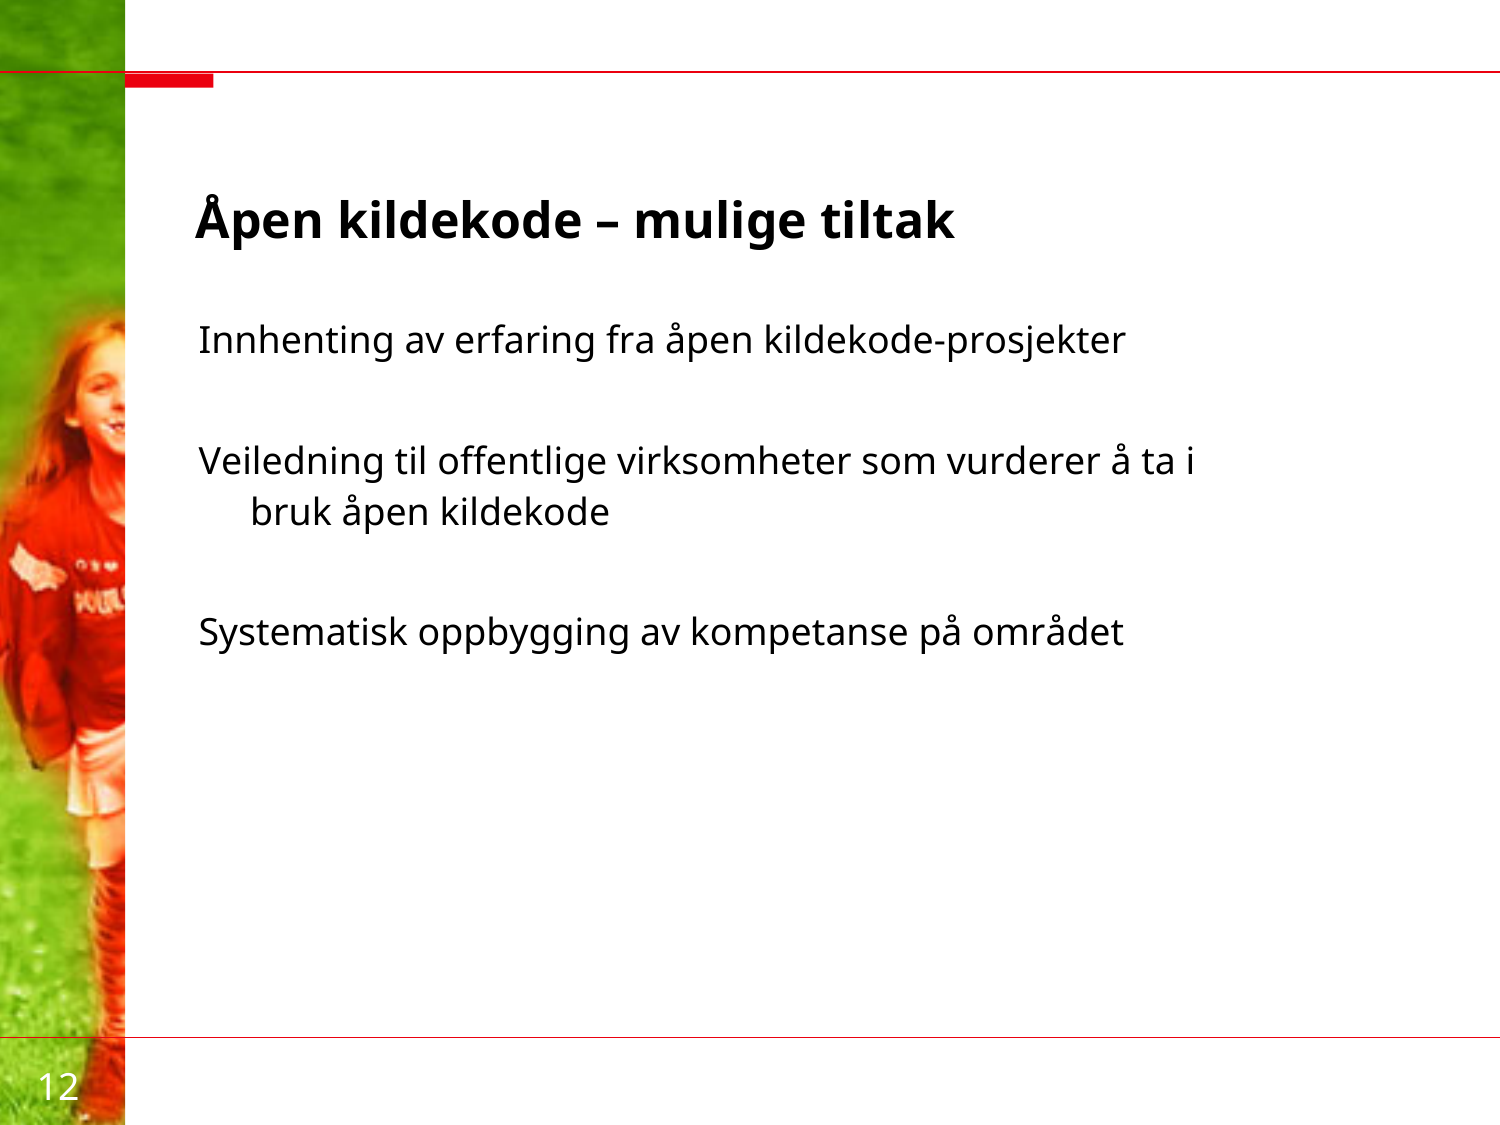

# Åpen kildekode – mulige tiltak
Innhenting av erfaring fra åpen kildekode-prosjekter
Veiledning til offentlige virksomheter som vurderer å ta i bruk åpen kildekode
Systematisk oppbygging av kompetanse på området